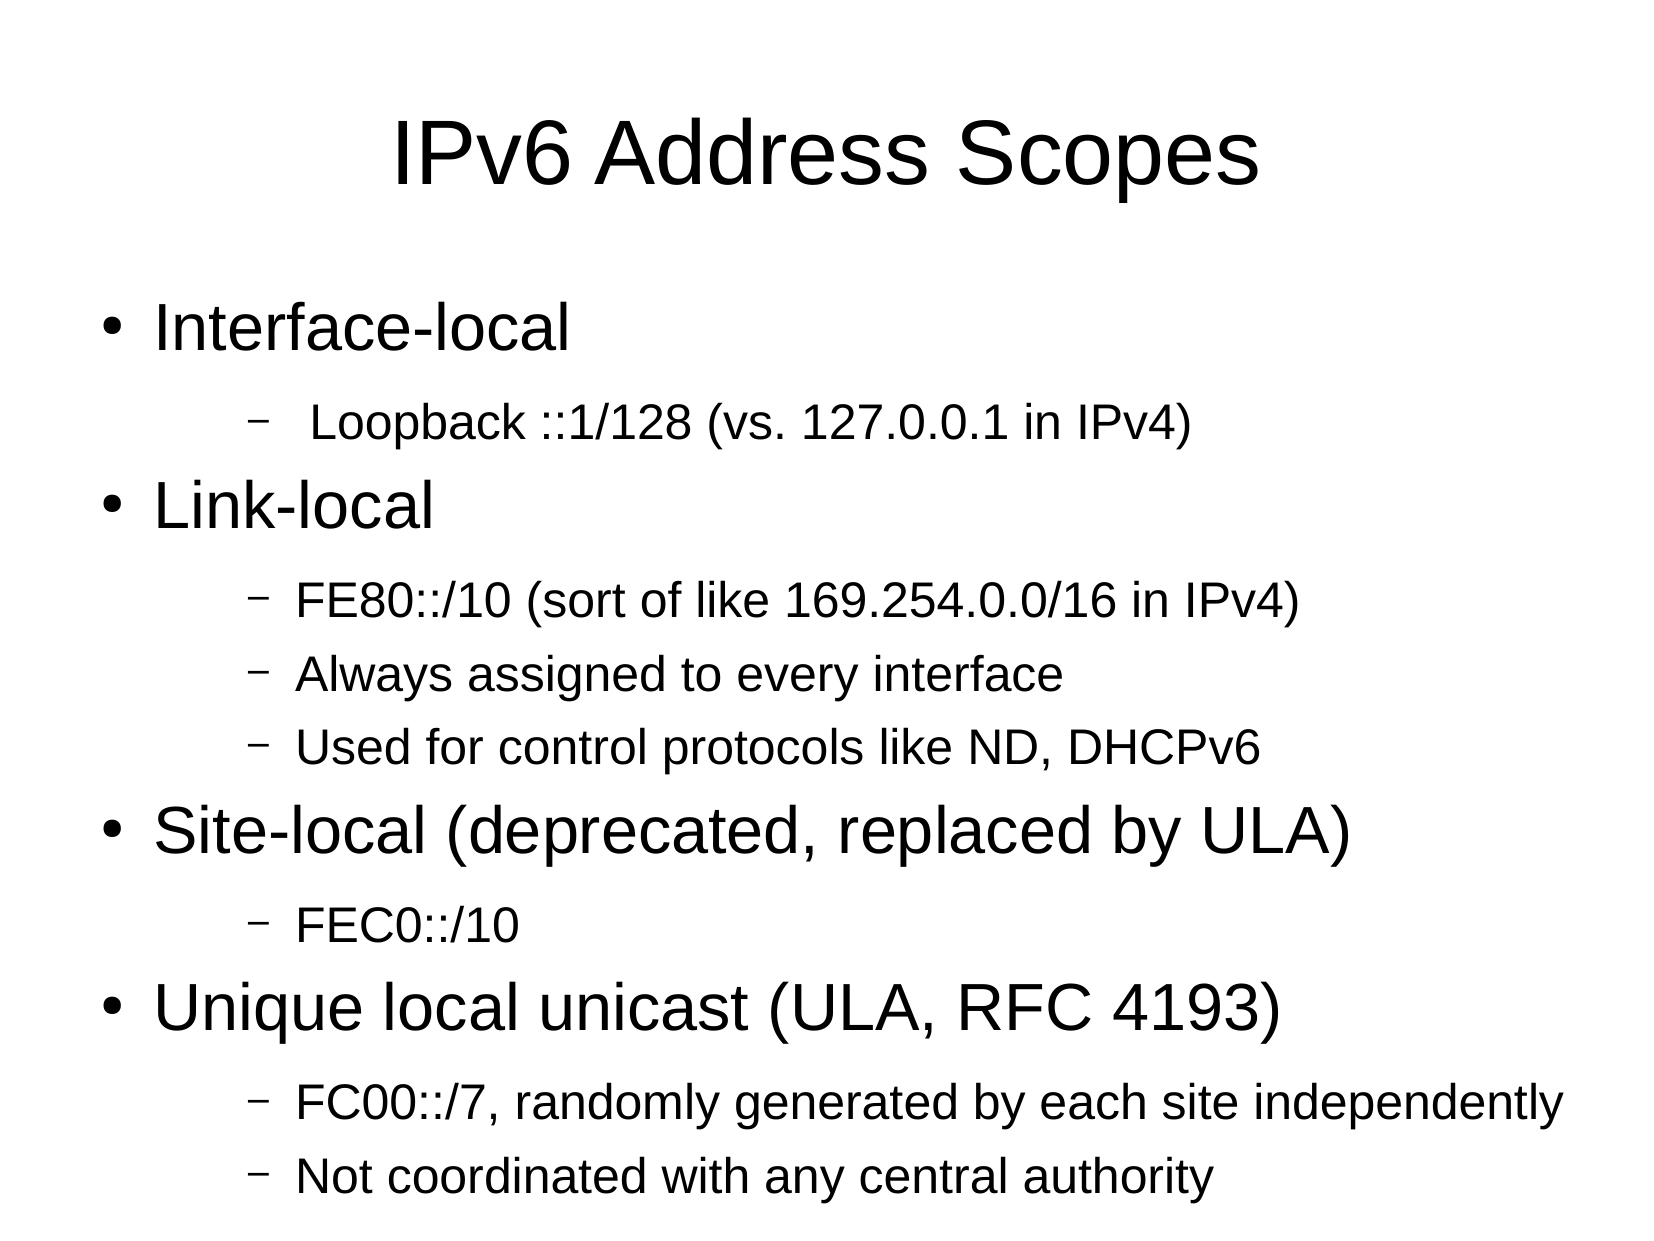

# IPv6 Address Scopes
Interface-local
 Loopback ::1/128 (vs. 127.0.0.1 in IPv4)
Link-local
FE80::/10 (sort of like 169.254.0.0/16 in IPv4)
Always assigned to every interface
Used for control protocols like ND, DHCPv6
Site-local (deprecated, replaced by ULA)
FEC0::/10
Unique local unicast (ULA, RFC 4193)
FC00::/7, randomly generated by each site independently
Not coordinated with any central authority